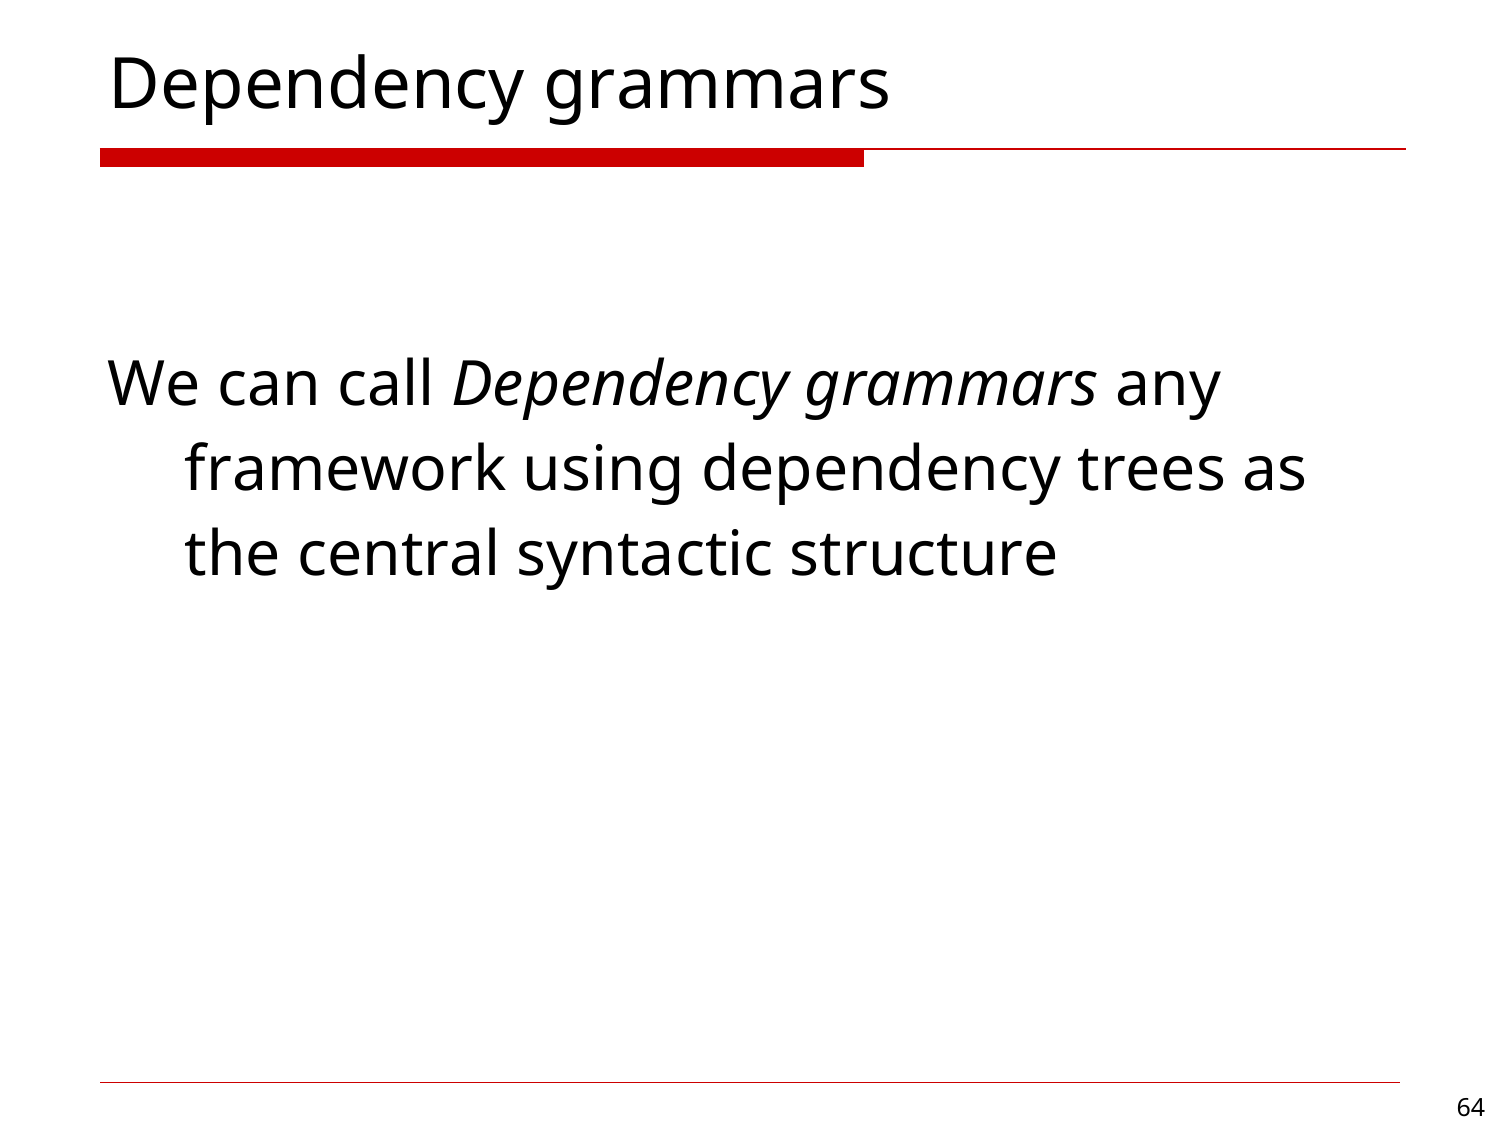

# Dependency grammars
We can call Dependency grammars any framework using dependency trees as the central syntactic structure
64